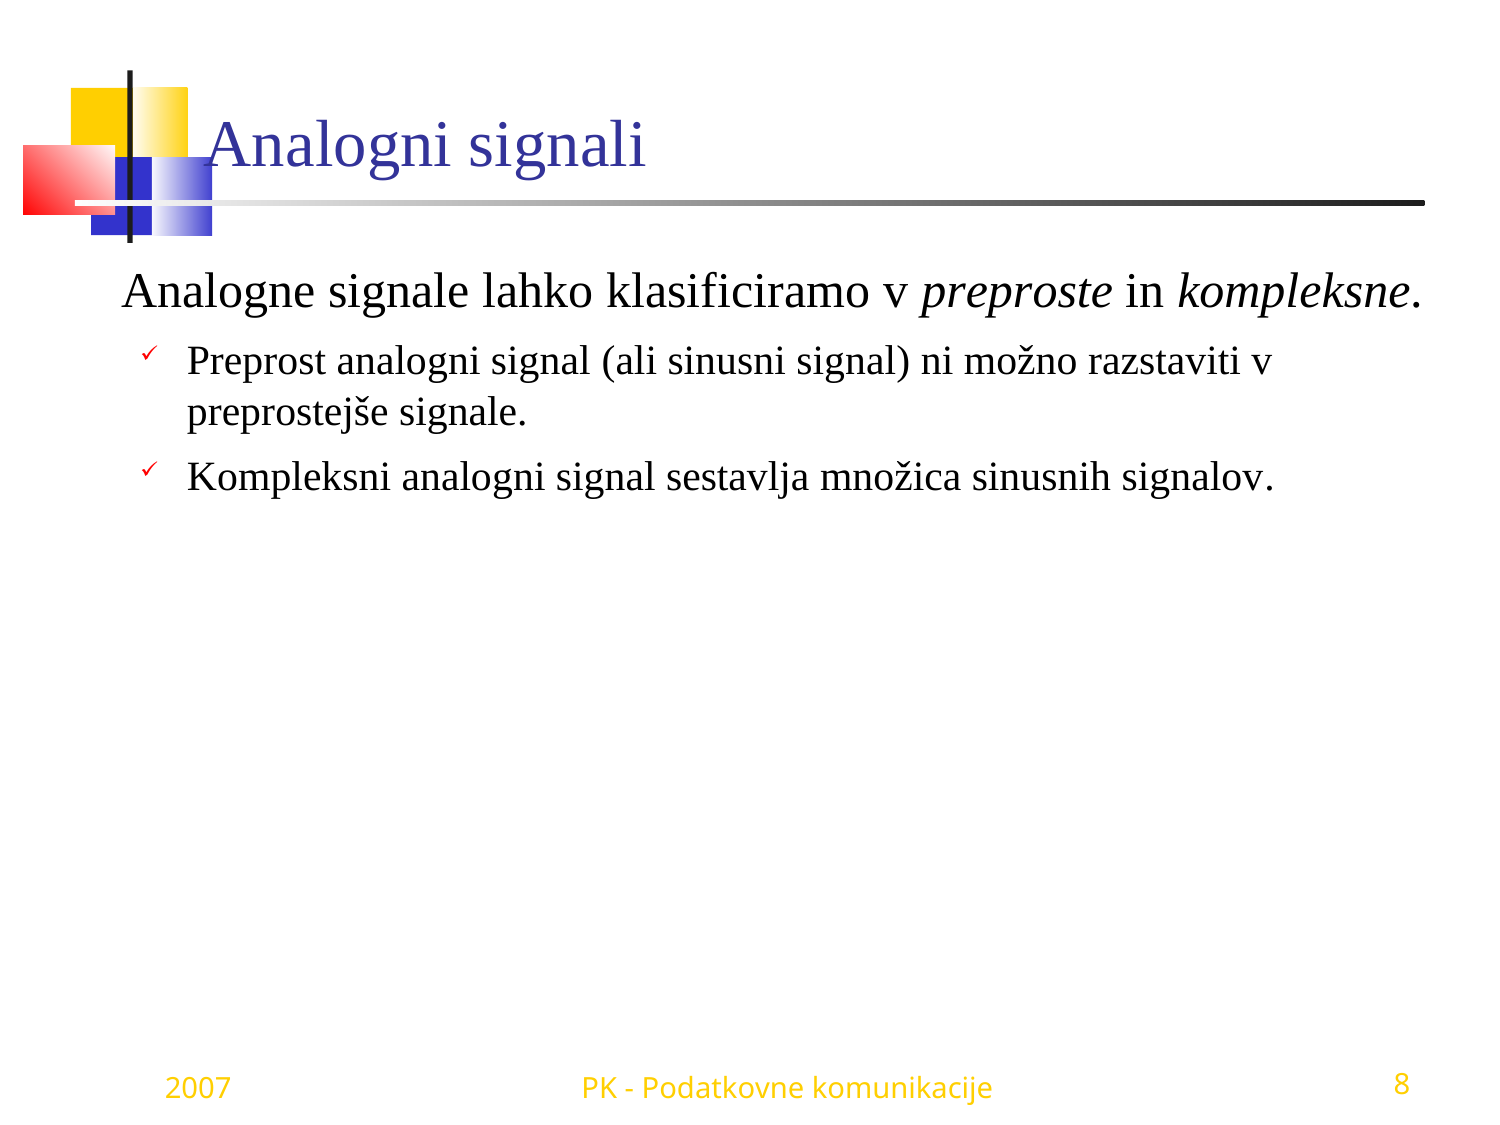

# Analogni signali
	Analogne signale lahko klasificiramo v preproste in kompleksne.
Preprost analogni signal (ali sinusni signal) ni možno razstaviti v preprostejše signale.
Kompleksni analogni signal sestavlja množica sinusnih signalov.
2007
PK - Podatkovne komunikacije